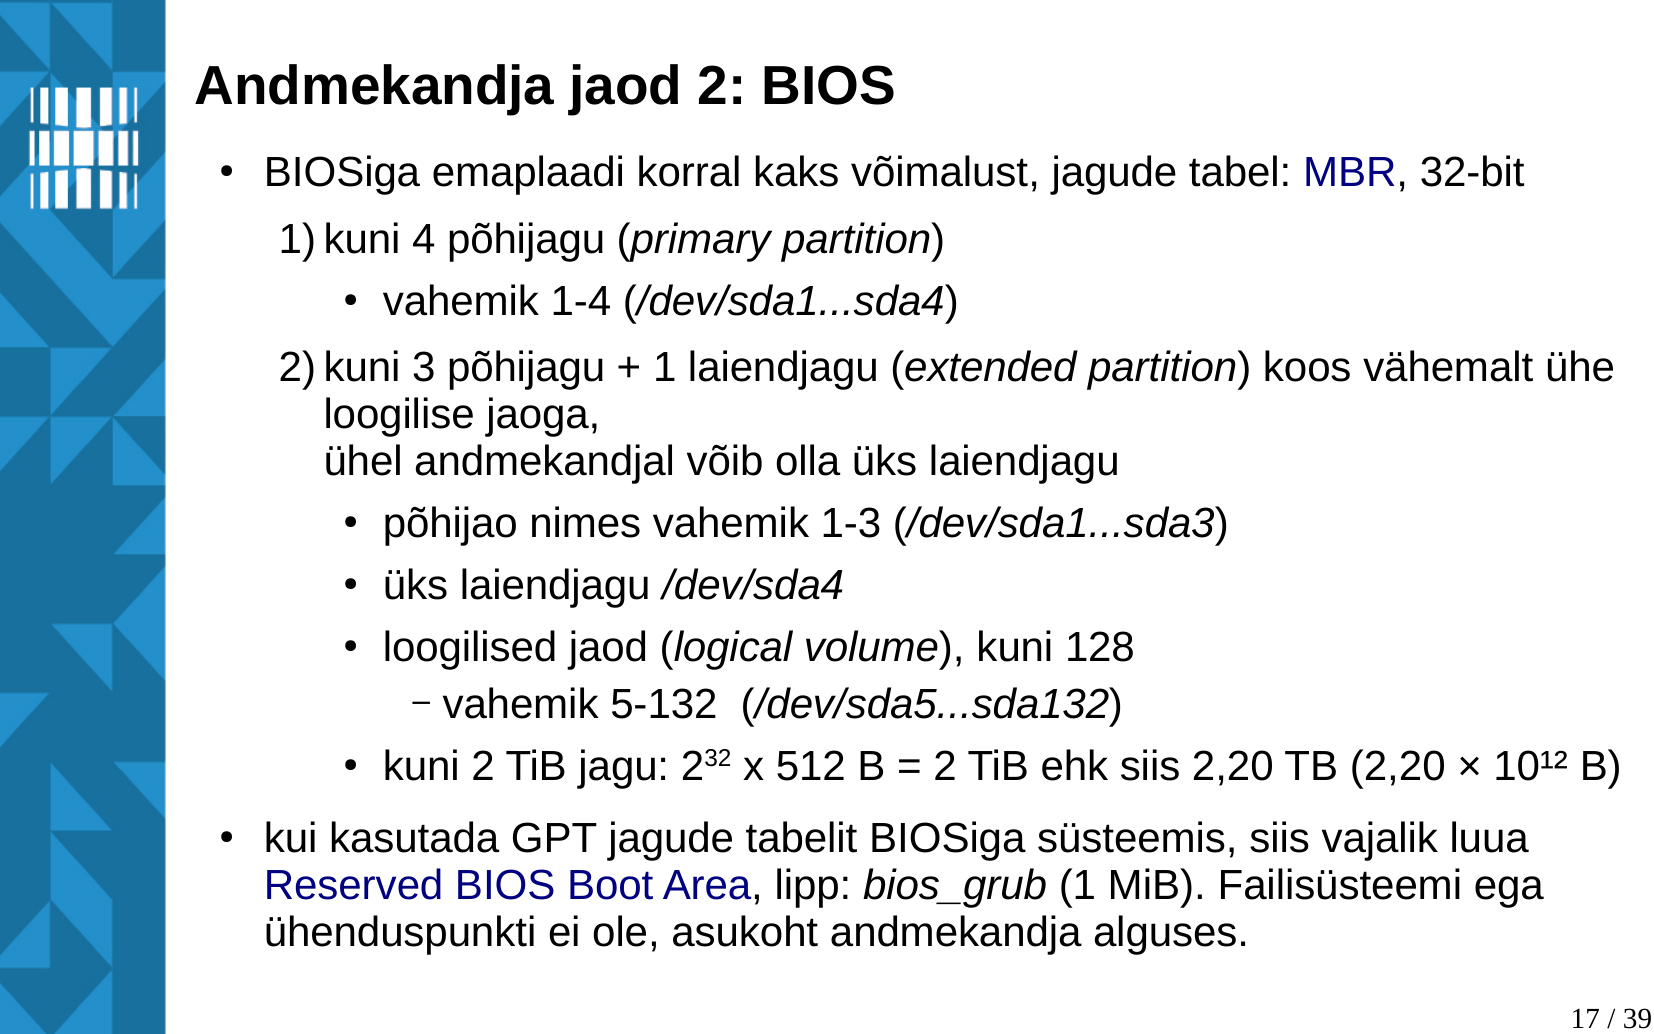

# Andmekandja jaod 2: BIOS
BIOSiga emaplaadi korral kaks võimalust, jagude tabel: MBR, 32-bit
kuni 4 põhijagu (primary partition)
vahemik 1-4 (/dev/sda1...sda4)
kuni 3 põhijagu + 1 laiendjagu (extended partition) koos vähemalt ühe loogilise jaoga,
ühel andmekandjal võib olla üks laiendjagu
põhijao nimes vahemik 1-3 (/dev/sda1...sda3)
üks laiendjagu /dev/sda4
loogilised jaod (logical volume), kuni 128
vahemik 5-132 (/dev/sda5...sda132)
kuni 2 TiB jagu: 232 x 512 B = 2 TiB ehk siis 2,20 TB (2,20 × 10¹² B)
kui kasutada GPT jagude tabelit BIOSiga süsteemis, siis vajalik luua Reserved BIOS Boot Area, lipp: bios_grub (1 MiB). Failisüsteemi ega ühenduspunkti ei ole, asukoht andmekandja alguses.
17